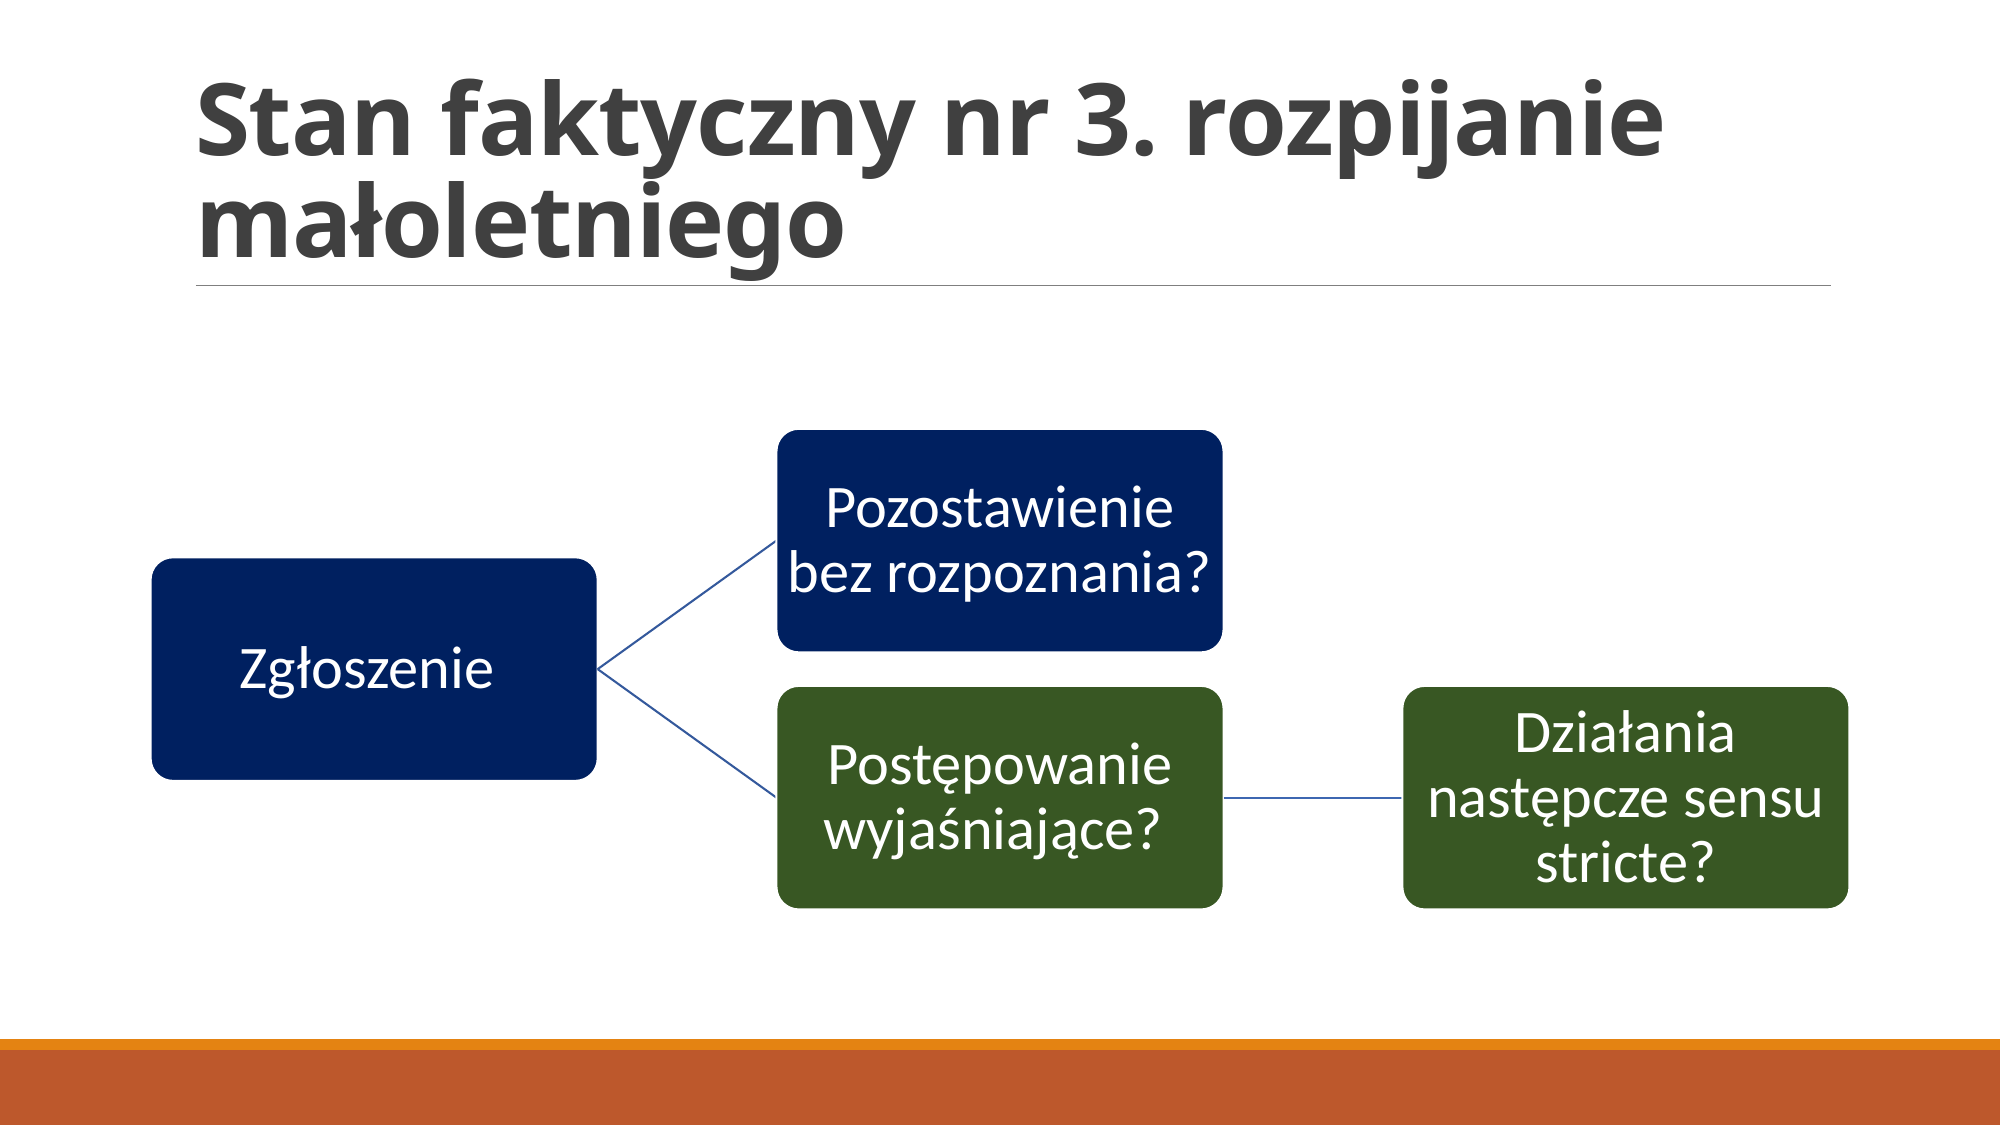

# Stan faktyczny nr 3. rozpijanie małoletniego
Pozostawienie bez rozpoznania?
Zgłoszenie
Postępowanie wyjaśniające?
Działania następcze sensu stricte?